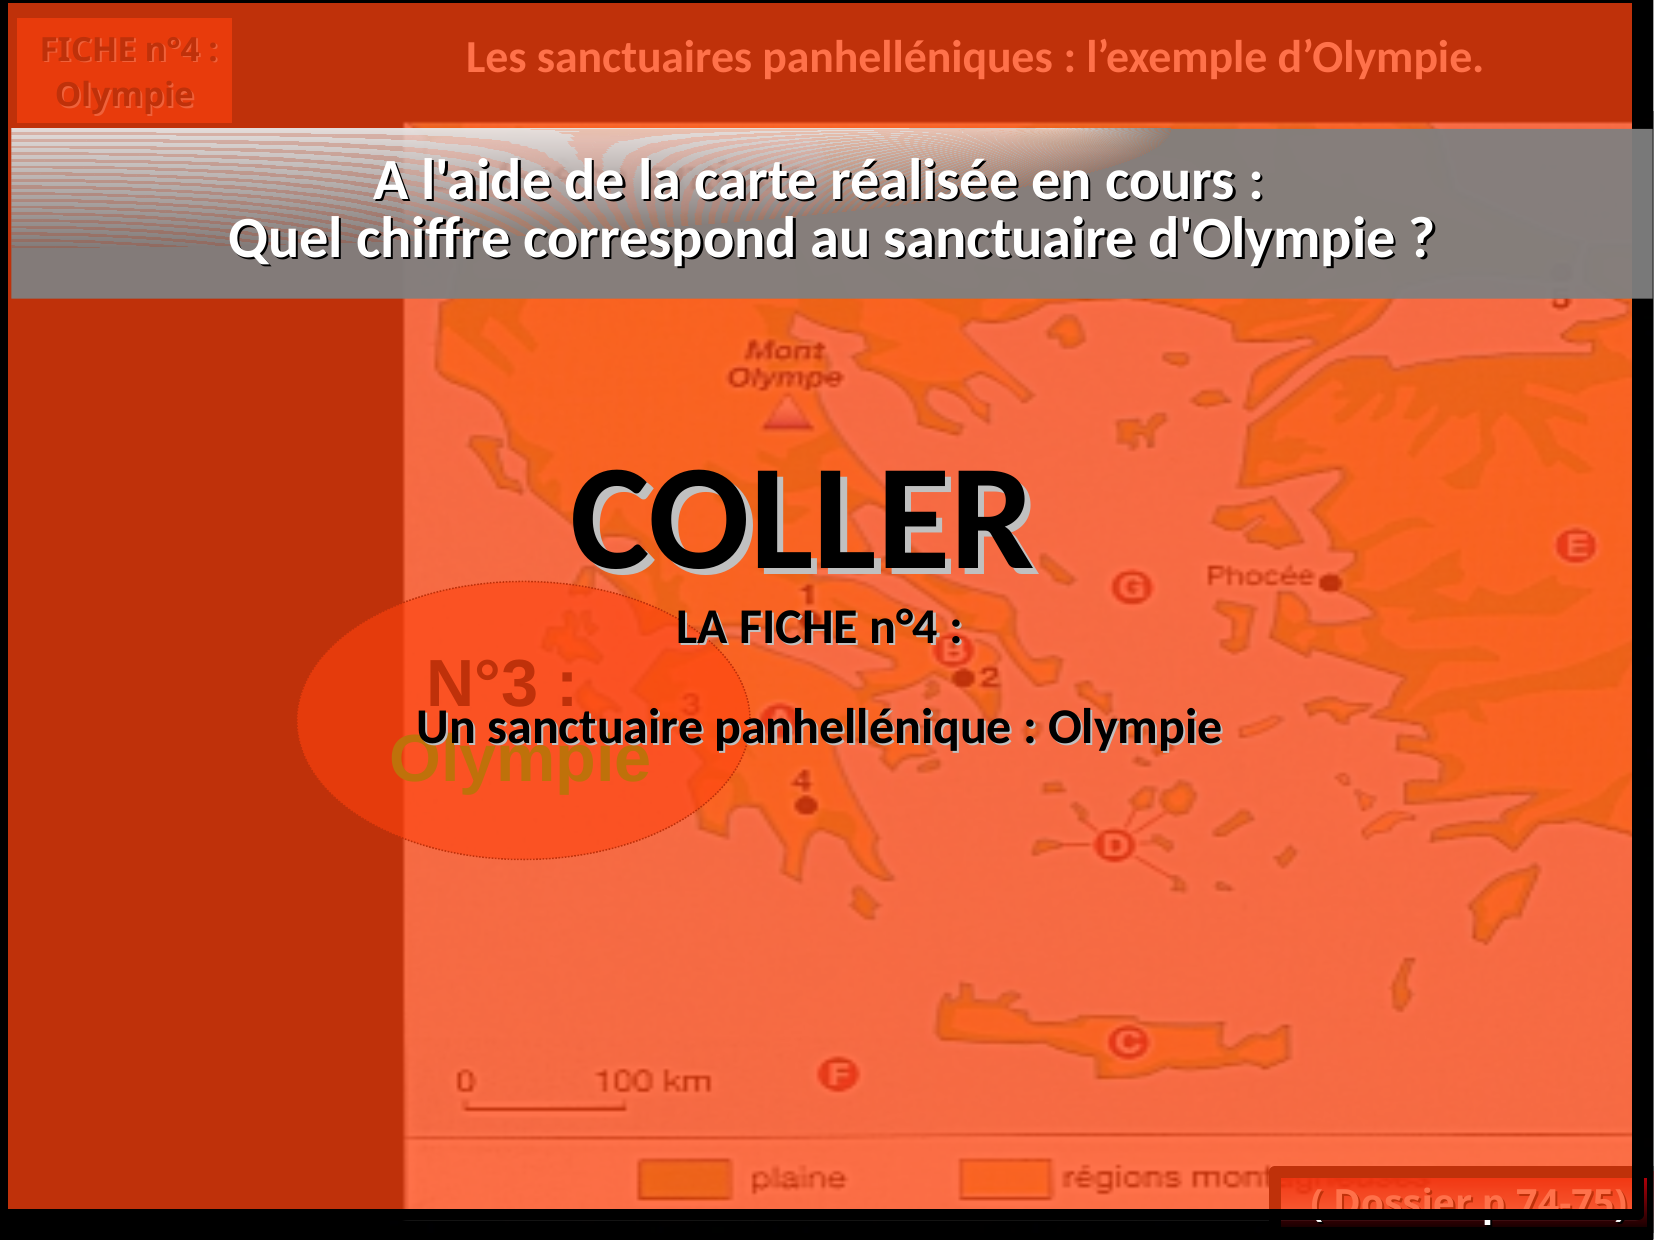

COLLER
LA FICHE n°4 :
Un sanctuaire panhellénique : Olympie
 FICHE n°4 :
Olympie
 		 Les sanctuaires panhelléniques : l’exemple d’Olympie.
A l'aide de la carte réalisée en cours :
Quel chiffre correspond au sanctuaire d'Olympie ?
 N°3 :
Olympie
 ( Dossier p.74-75)